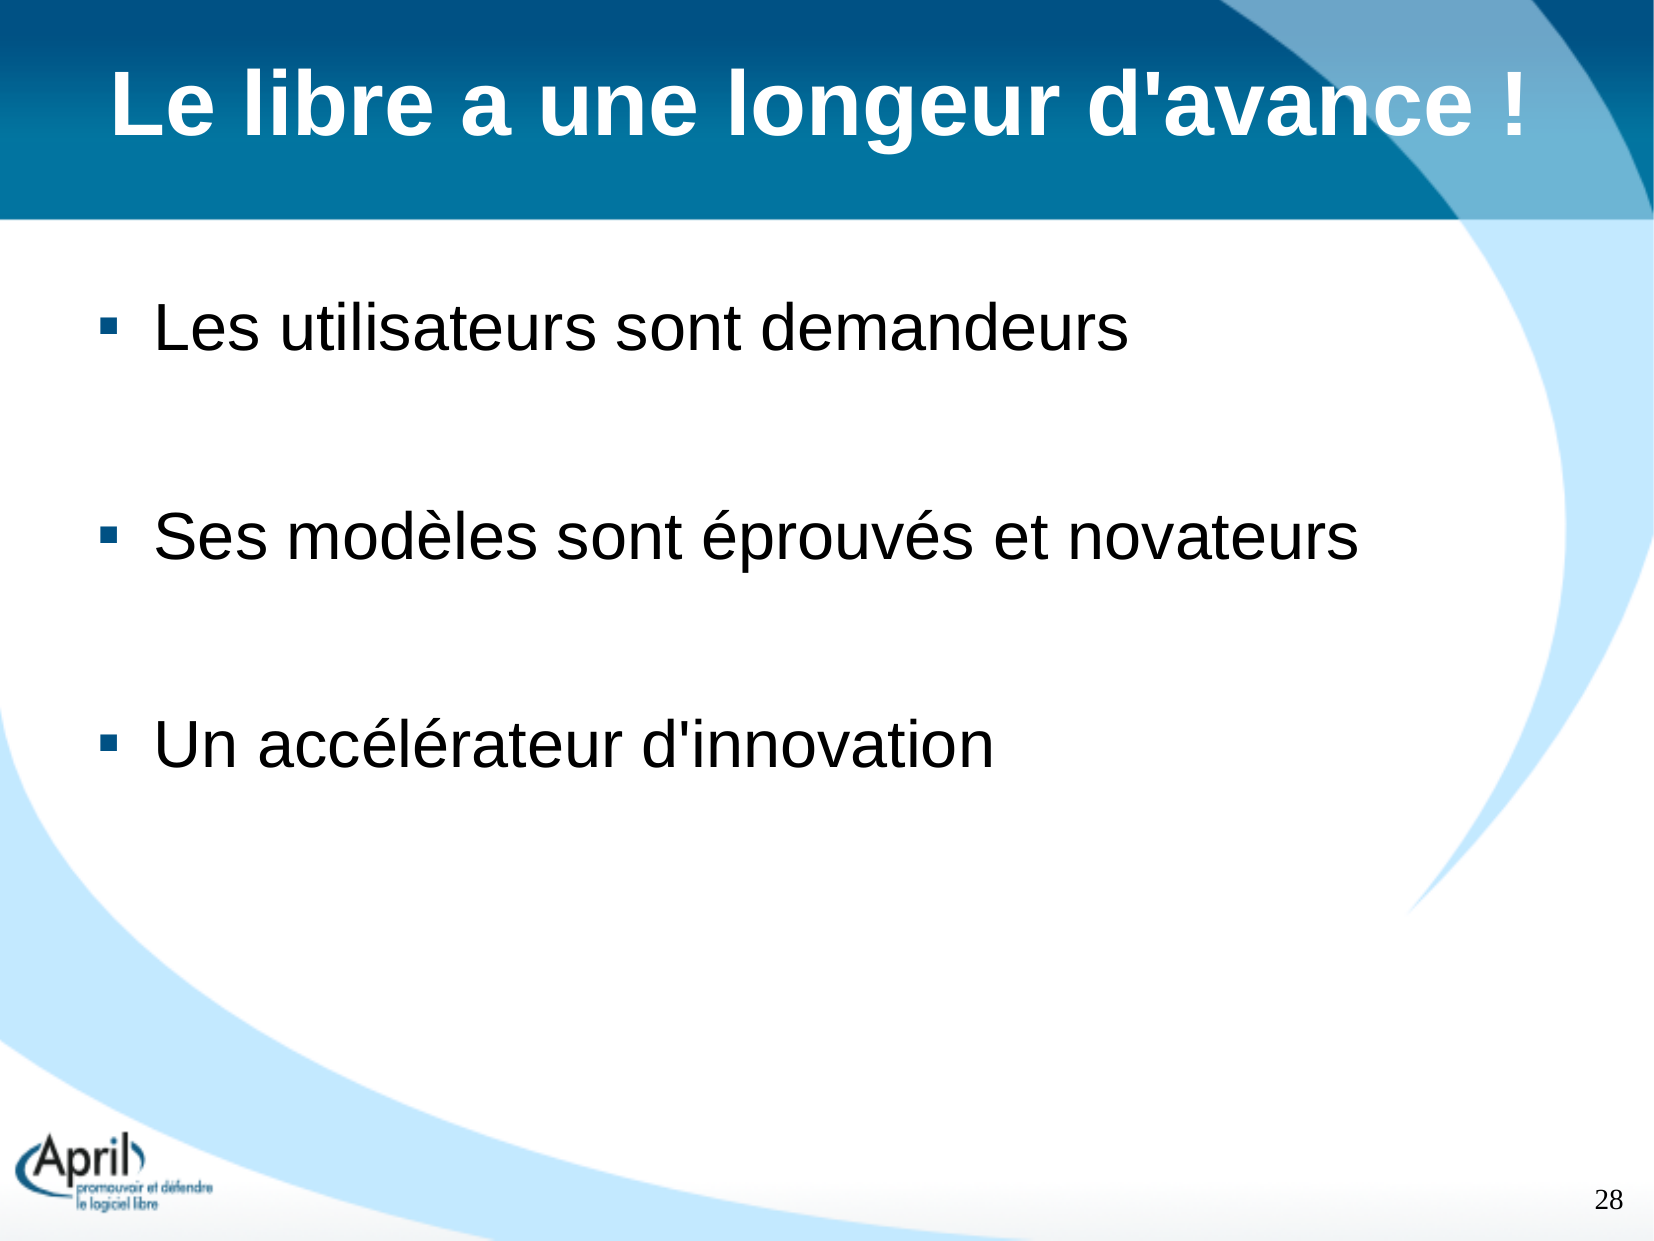

# Le libre a une longeur d'avance !
Les utilisateurs sont demandeurs
Ses modèles sont éprouvés et novateurs
Un accélérateur d'innovation
28